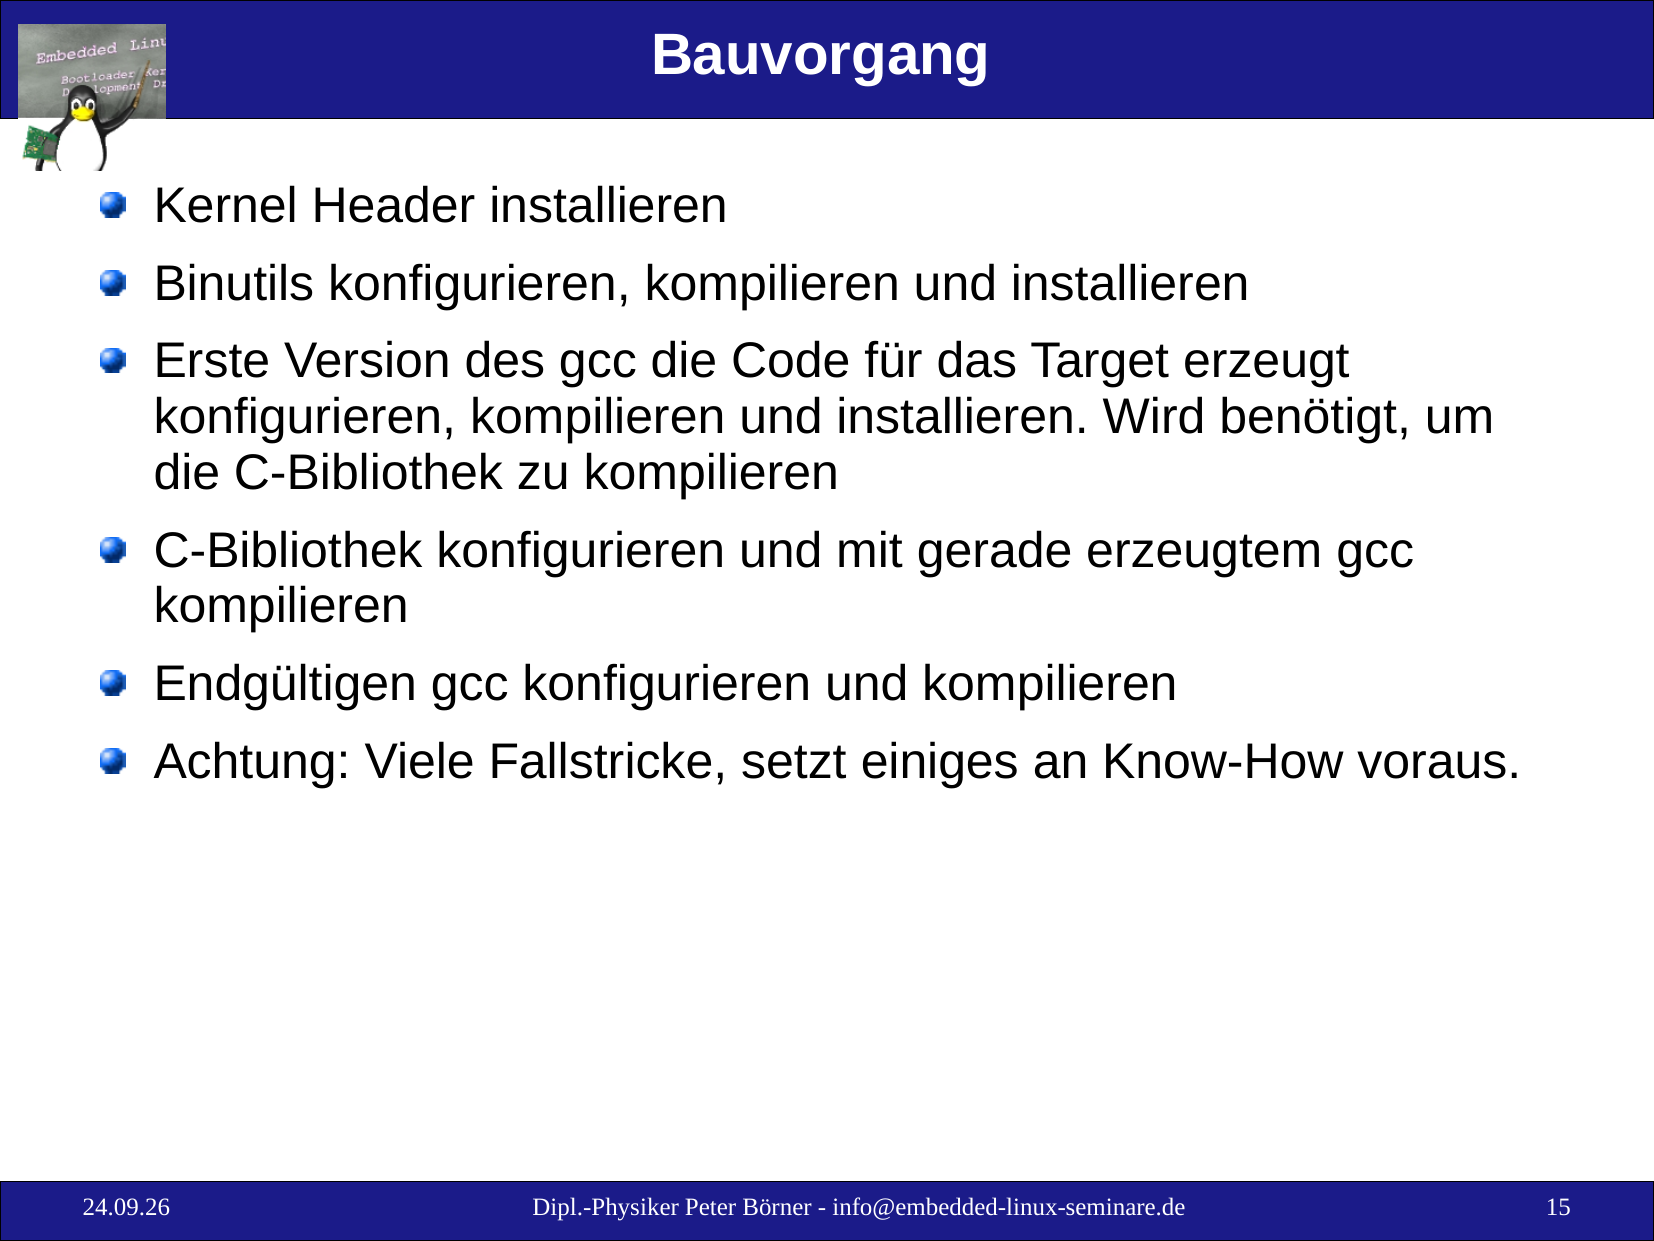

# Bauvorgang
Kernel Header installieren
Binutils konfigurieren, kompilieren und installieren
Erste Version des gcc die Code für das Target erzeugt konfigurieren, kompilieren und installieren. Wird benötigt, um die C-Bibliothek zu kompilieren
C-Bibliothek konfigurieren und mit gerade erzeugtem gcc kompilieren
Endgültigen gcc konfigurieren und kompilieren
Achtung: Viele Fallstricke, setzt einiges an Know-How voraus.
 Dipl.-Physiker Peter Börner - info@embedded-linux-seminare.de
15